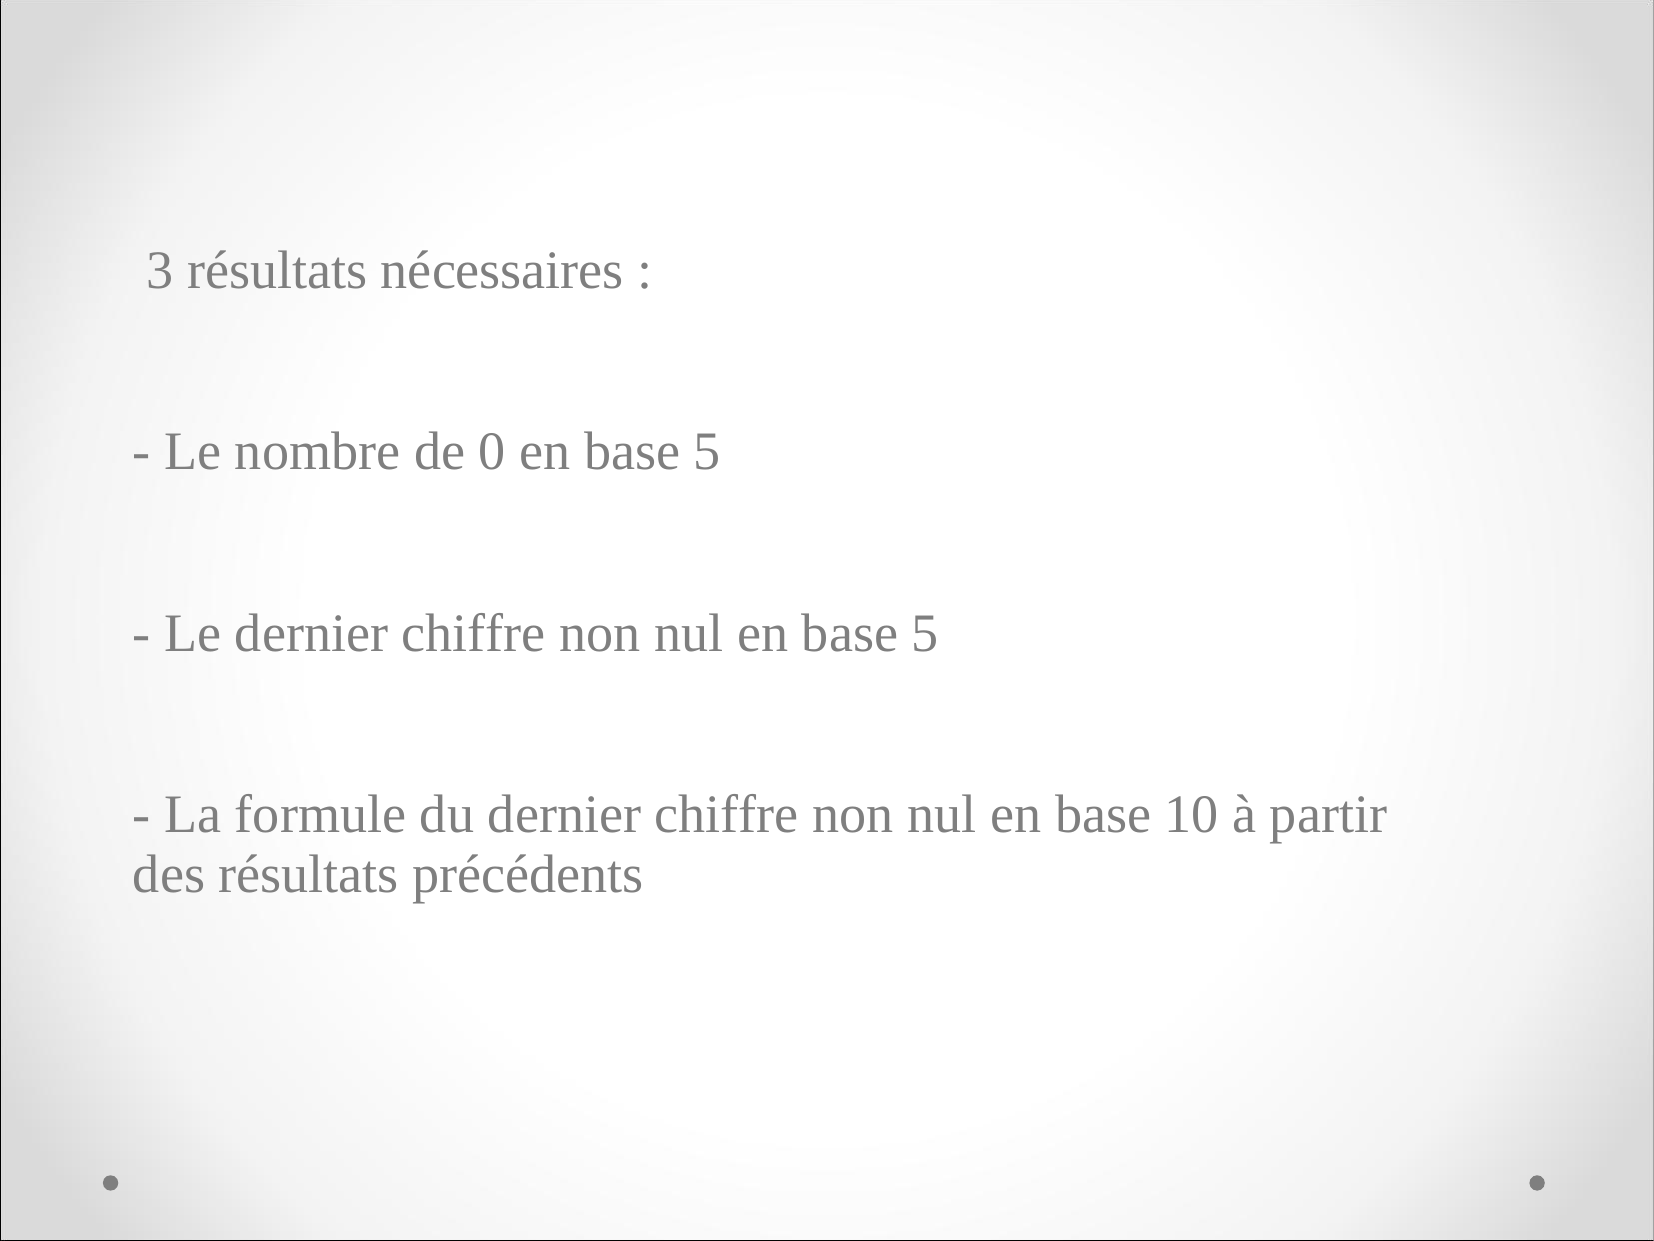

3 résultats nécessaires :
- Le nombre de 0 en base 5
- Le dernier chiffre non nul en base 5
- La formule du dernier chiffre non nul en base 10 à partir des résultats précédents